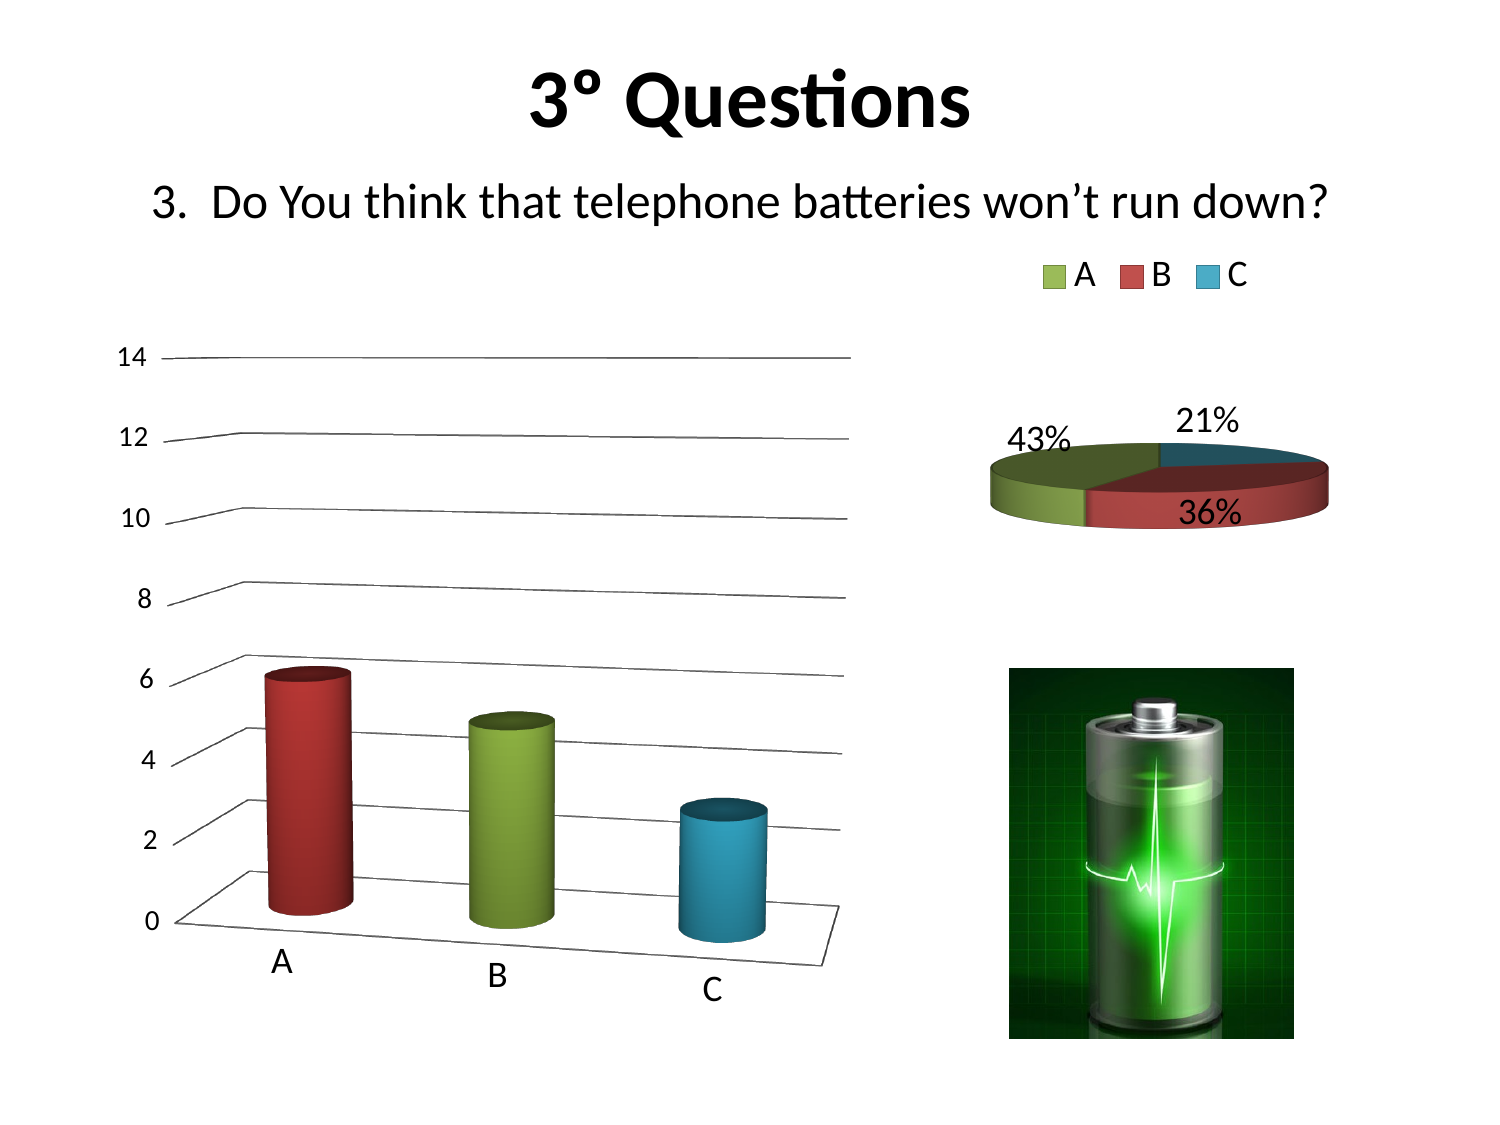

3º Questions
3. Do You think that telephone batteries won’t run down?
[unsupported chart]
[unsupported chart]